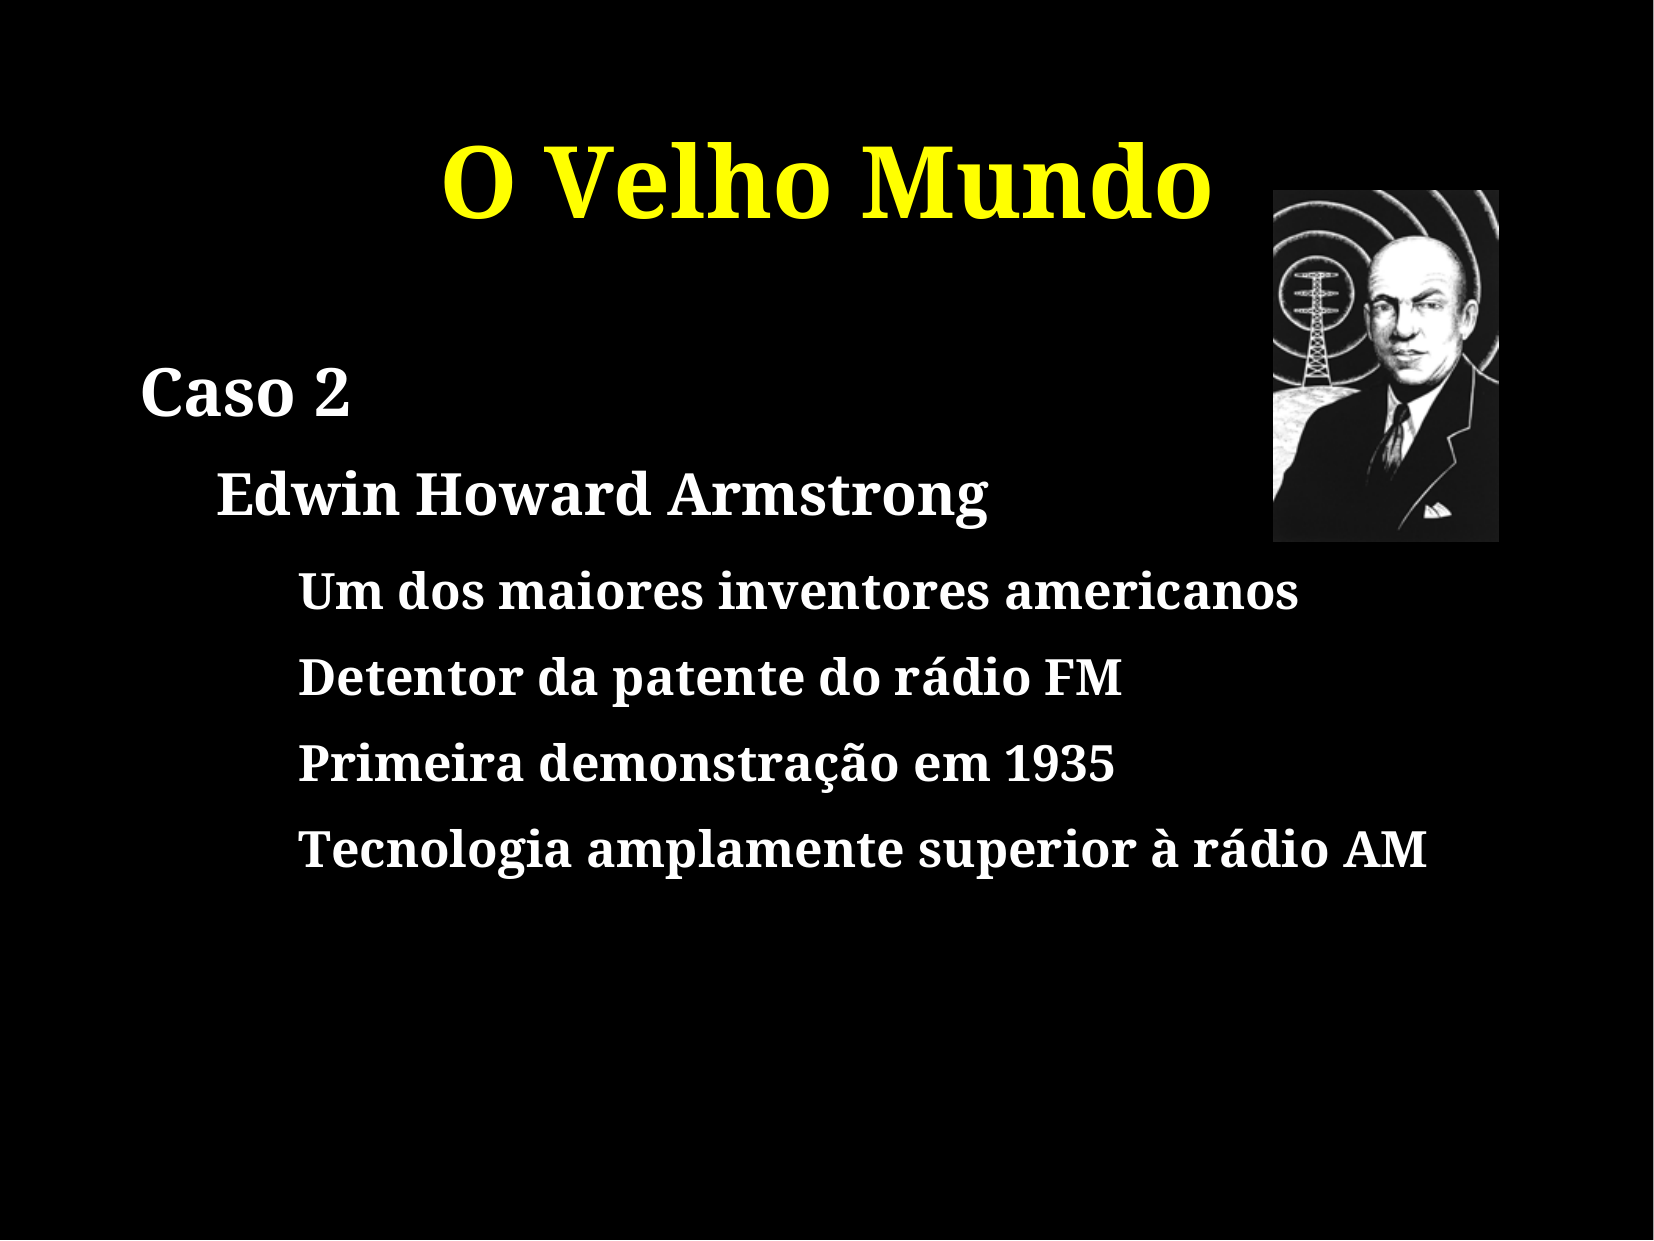

# O Velho Mundo
Caso 2
Edwin Howard Armstrong
Um dos maiores inventores americanos
Detentor da patente do rádio FM
Primeira demonstração em 1935
Tecnologia amplamente superior à rádio AM